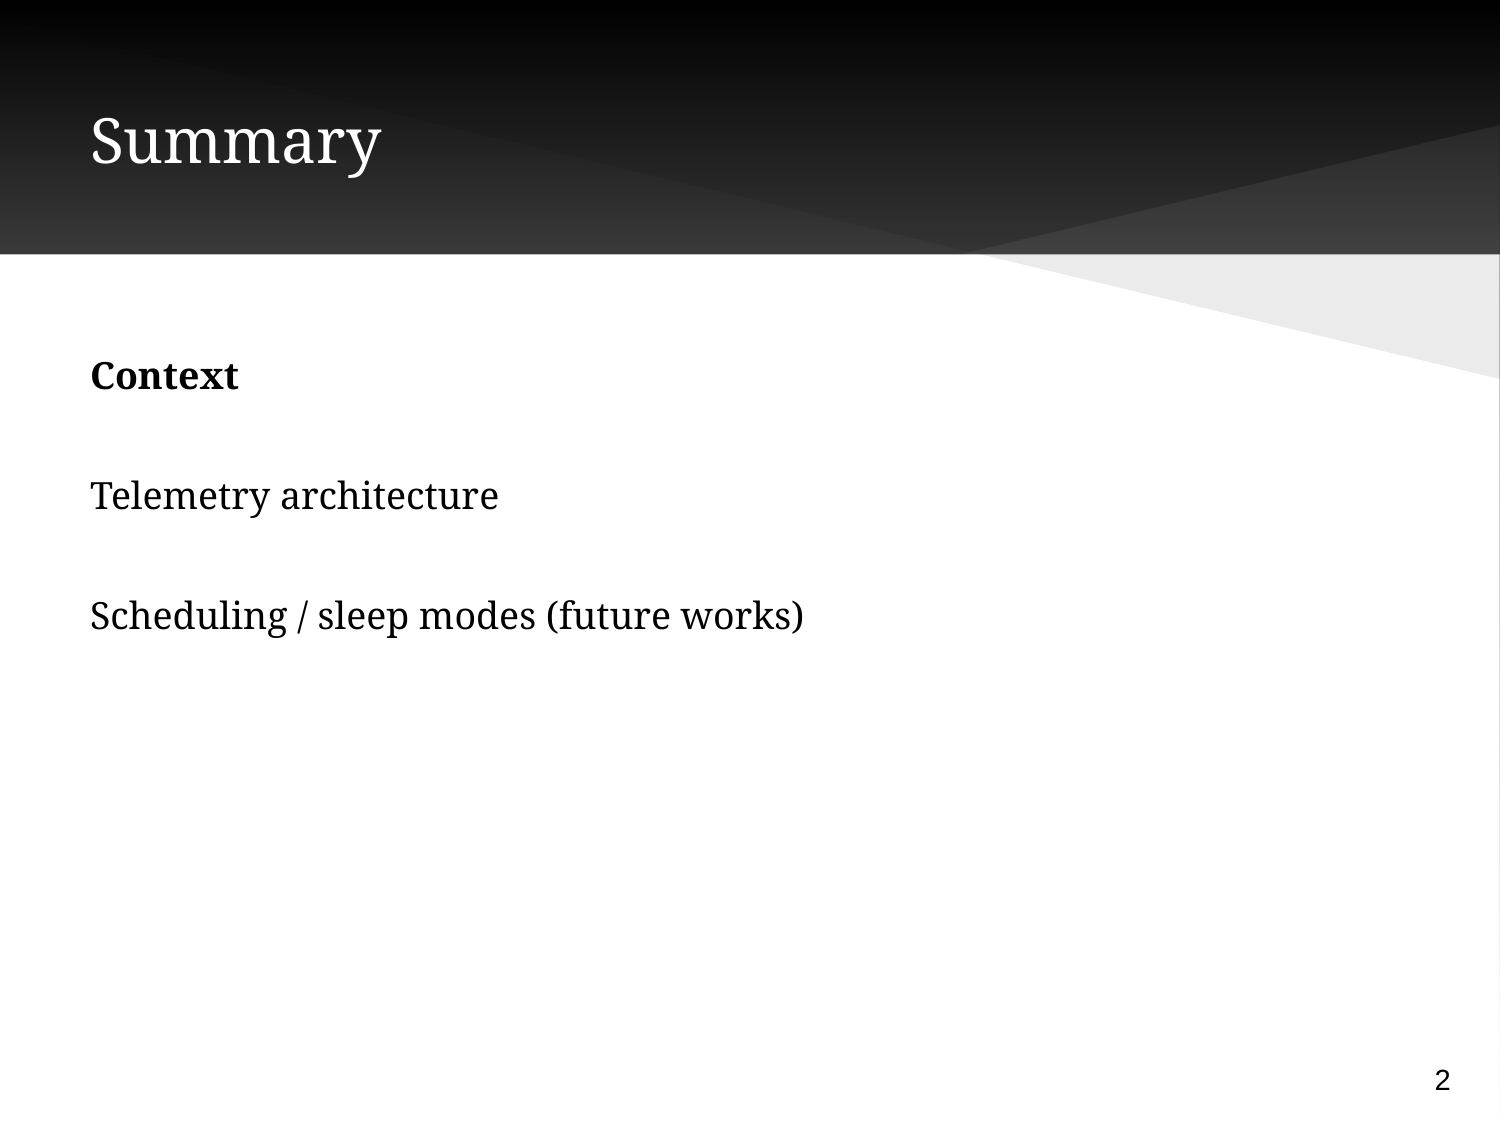

# Summary
Context
Telemetry architecture
Scheduling / sleep modes (future works)
2